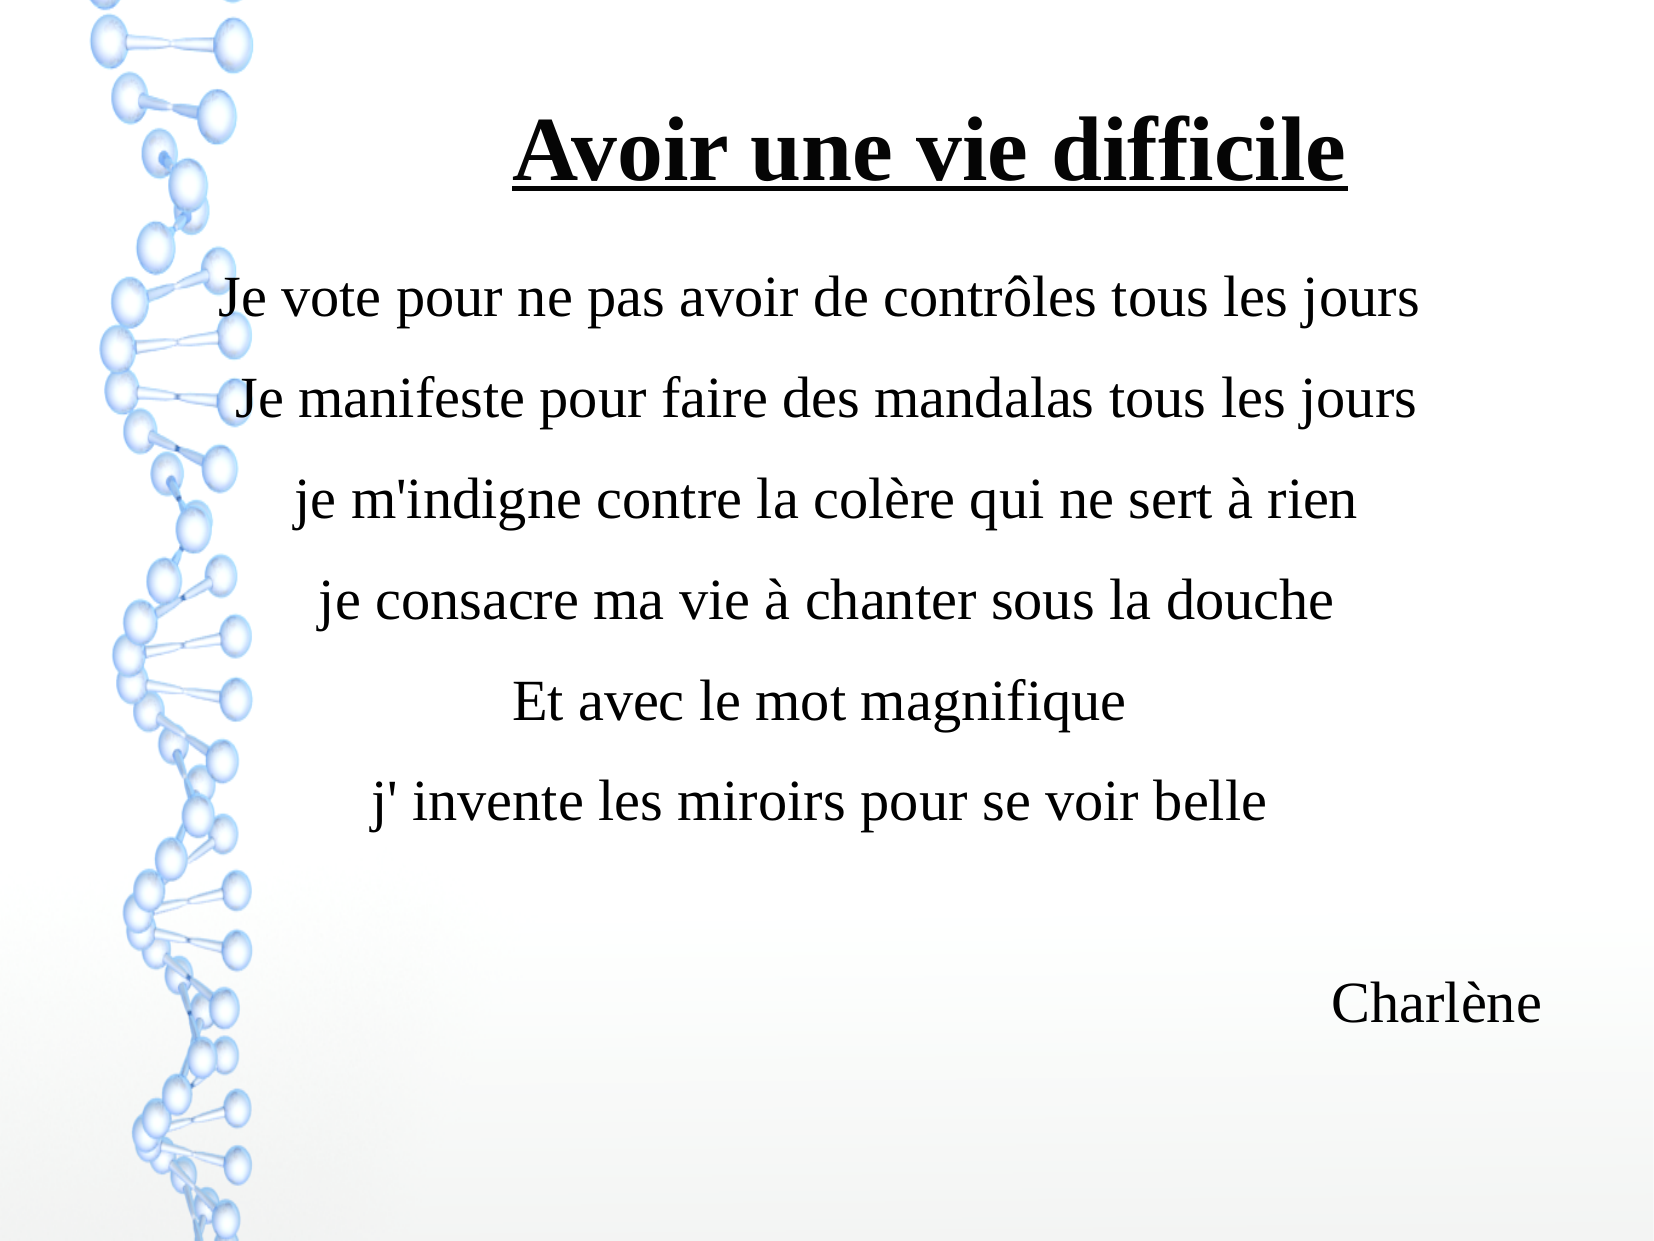

# Avoir une vie difficile
Je vote pour ne pas avoir de contrôles tous les jours
 Je manifeste pour faire des mandalas tous les jours
je m'indigne contre la colère qui ne sert à rien
 je consacre ma vie à chanter sous la douche
Et avec le mot magnifique
j' invente les miroirs pour se voir belle
Charlène